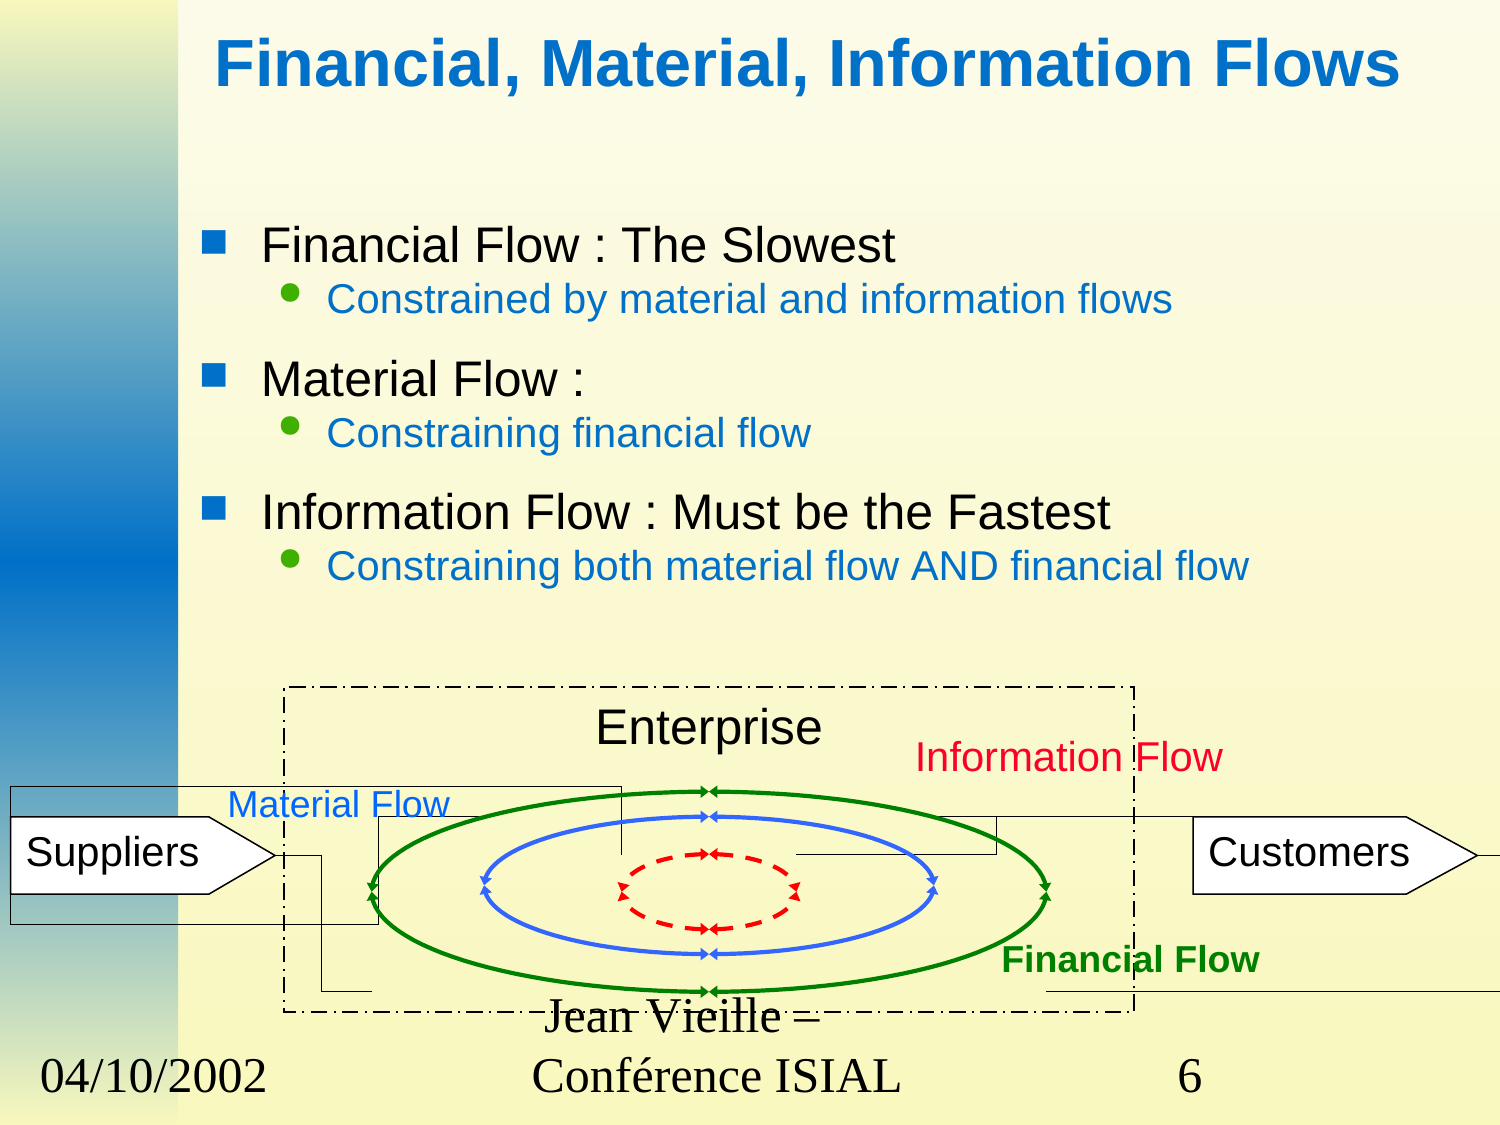

# Financial, Material, Information Flows
Financial Flow : The Slowest
Constrained by material and information flows
Material Flow :
Constraining financial flow
Information Flow : Must be the Fastest
Constraining both material flow AND financial flow
Enterprise
Information Flow
Material Flow
Suppliers
Customers
Financial Flow
6